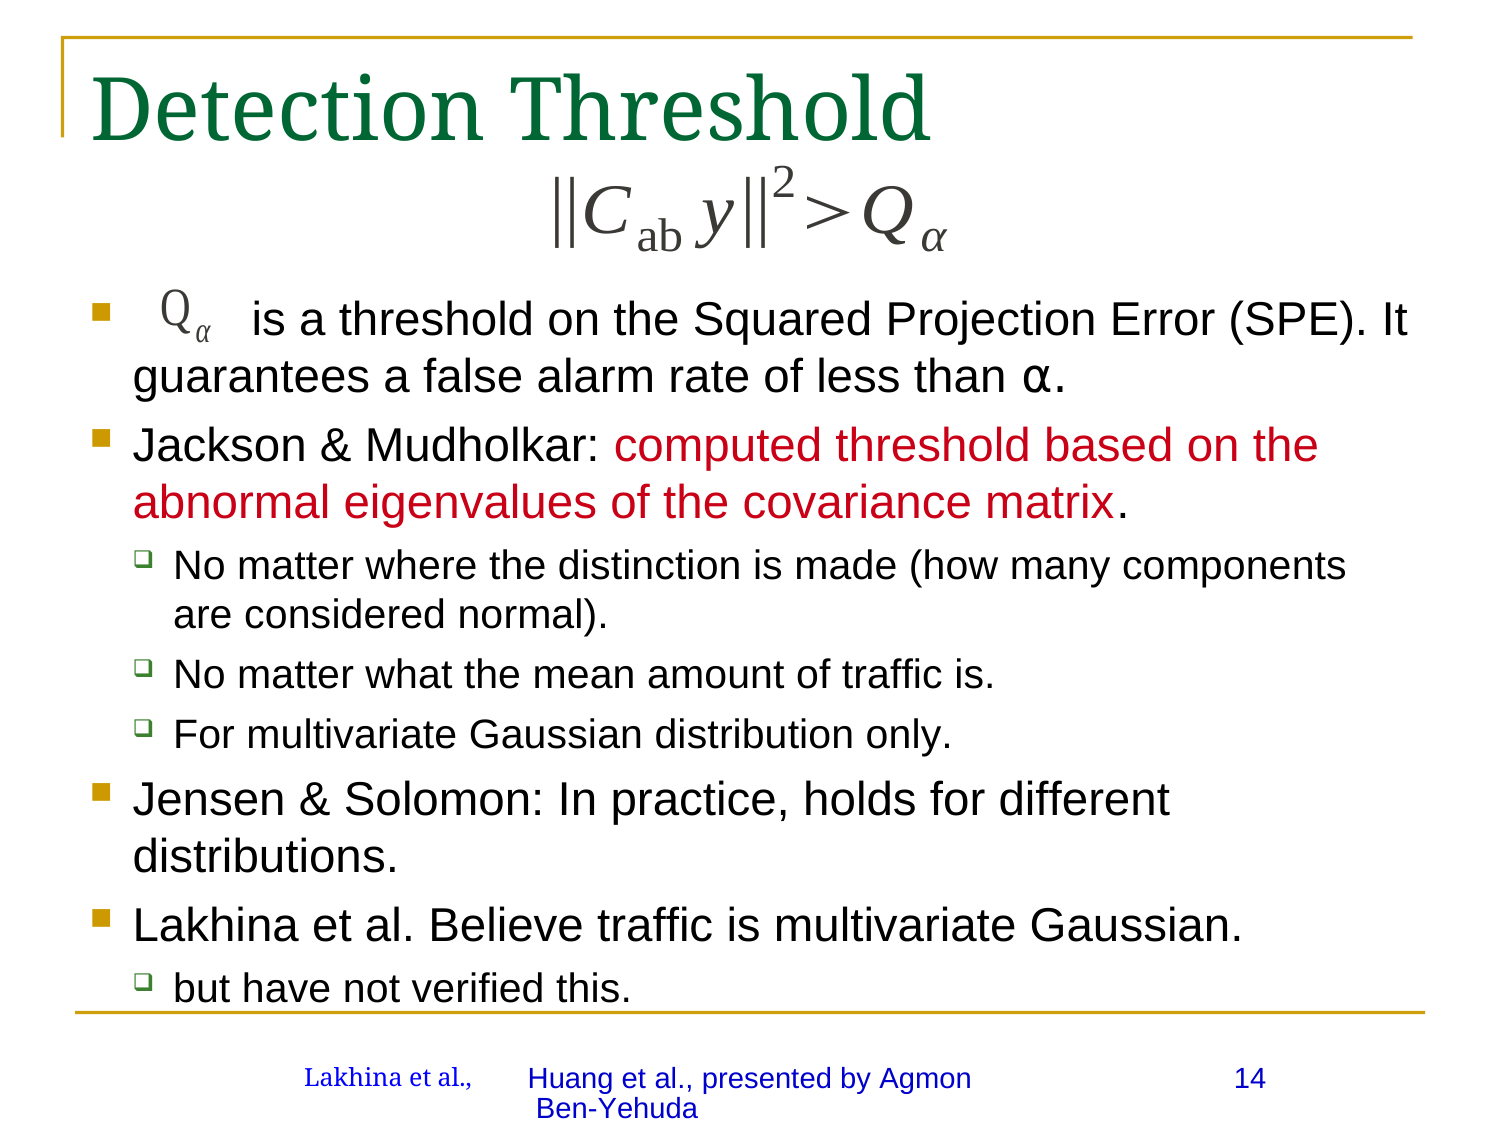

# Detection Threshold
 is a threshold on the Squared Projection Error (SPE). It guarantees a false alarm rate of less than α.
Jackson & Mudholkar: computed threshold based on the abnormal eigenvalues of the covariance matrix.
No matter where the distinction is made (how many components are considered normal).
No matter what the mean amount of traffic is.
For multivariate Gaussian distribution only.
Jensen & Solomon: In practice, holds for different distributions.
Lakhina et al. Believe traffic is multivariate Gaussian.
but have not verified this.
Huang et al., presented by Agmon Ben-Yehuda
14
Lakhina et al.,